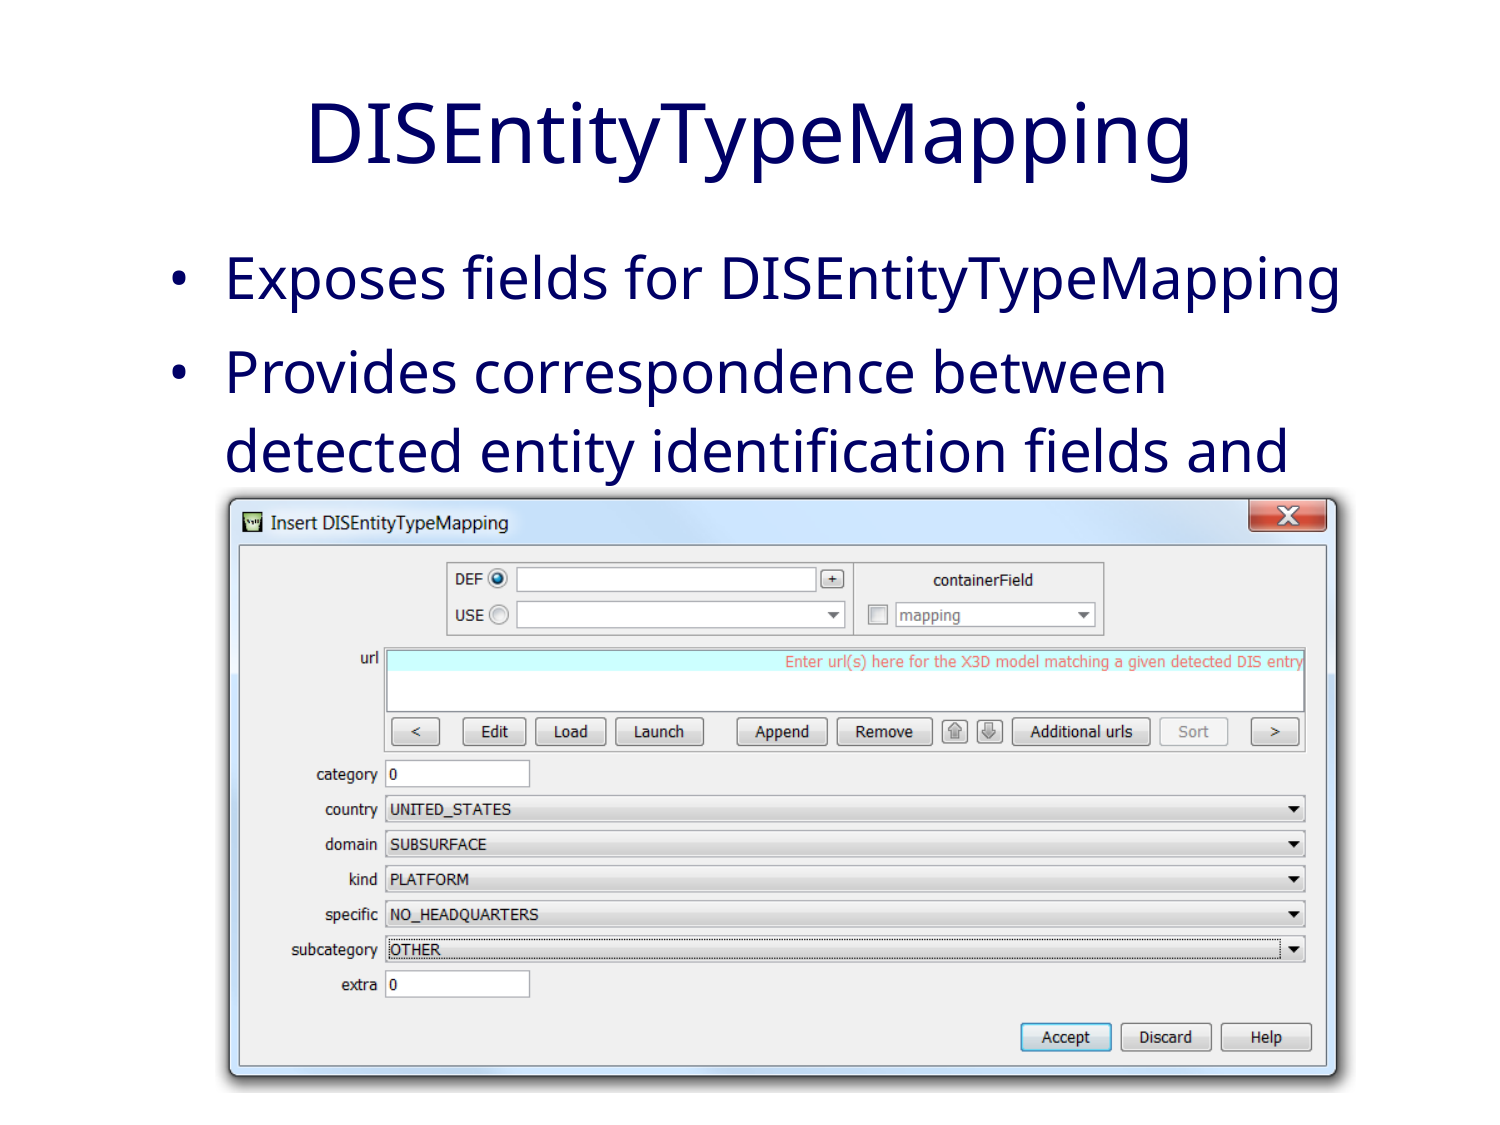

# DISEntityTypeMapping
Exposes fields for DISEntityTypeMapping
Provides correspondence between detected entity identification fields and X3D models